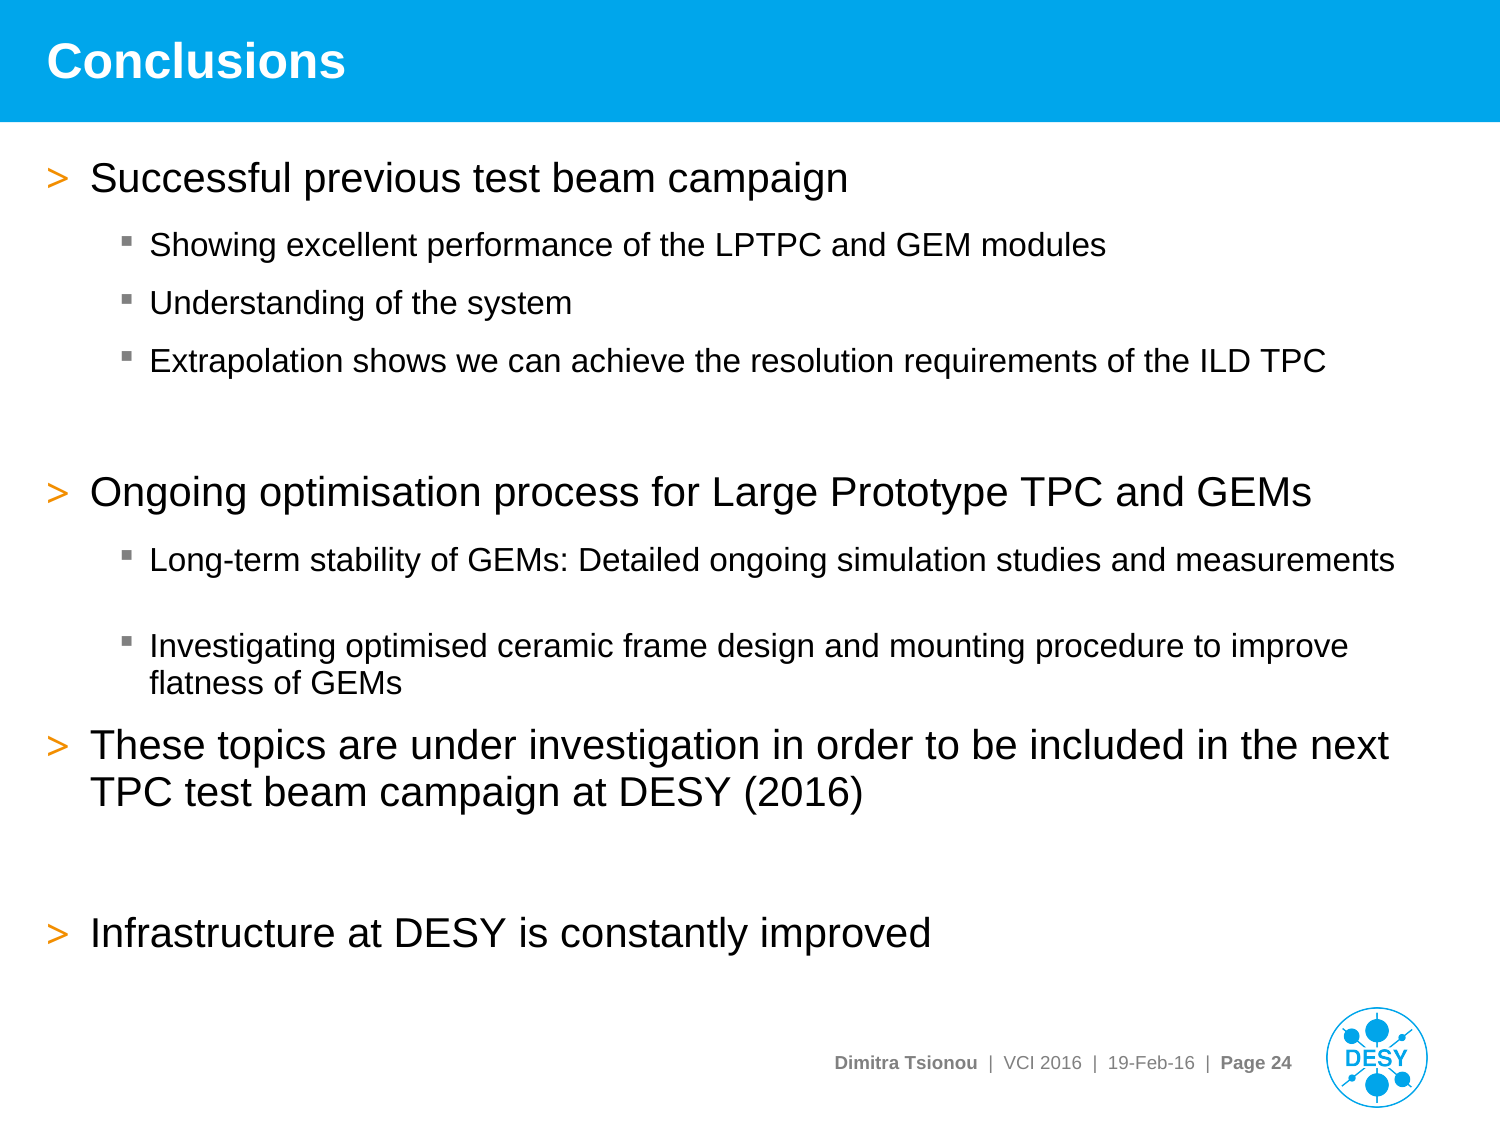

# Conclusions
Successful previous test beam campaign
Showing excellent performance of the LPTPC and GEM modules
Understanding of the system
Extrapolation shows we can achieve the resolution requirements of the ILD TPC
Ongoing optimisation process for Large Prototype TPC and GEMs
Long-term stability of GEMs: Detailed ongoing simulation studies and measurements
Investigating optimised ceramic frame design and mounting procedure to improve flatness of GEMs
These topics are under investigation in order to be included in the next TPC test beam campaign at DESY (2016)
Infrastructure at DESY is constantly improved